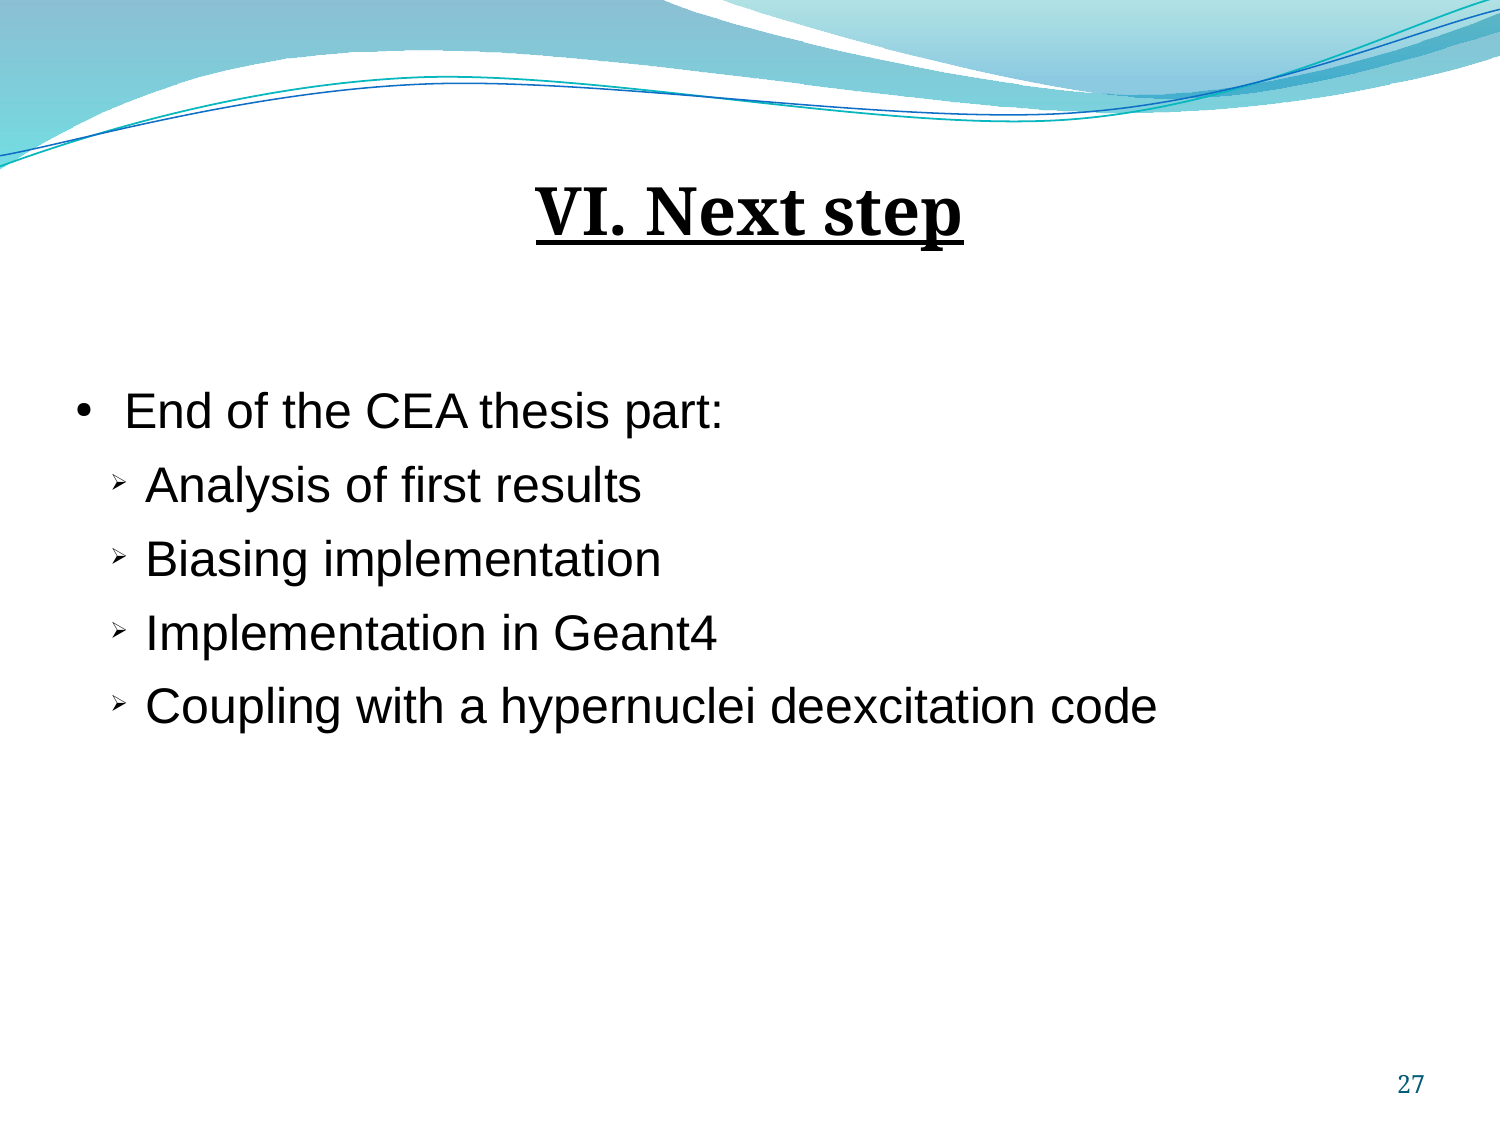

# VI. Next step
 End of the CEA thesis part:
Analysis of first results
Biasing implementation
Implementation in Geant4
Coupling with a hypernuclei deexcitation code
27